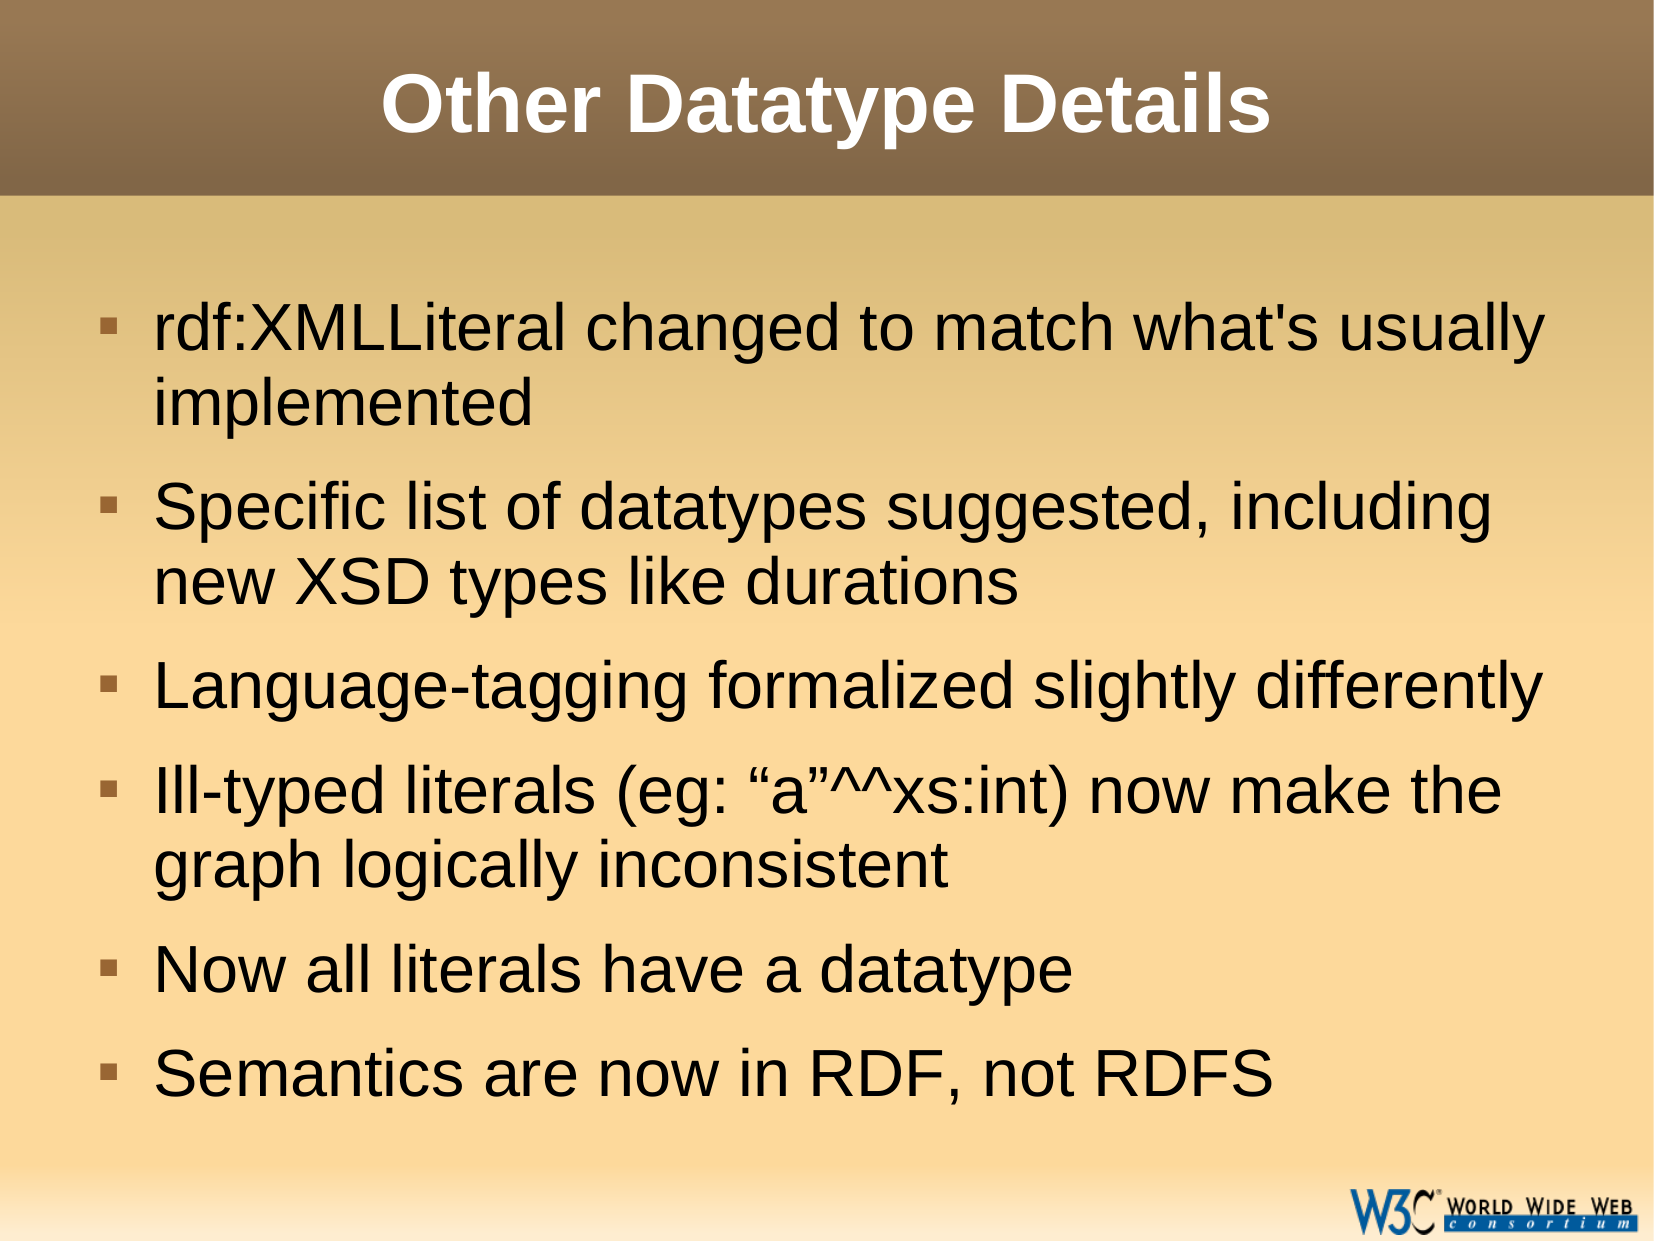

# Other Datatype Details
rdf:XMLLiteral changed to match what's usually implemented
Specific list of datatypes suggested, including new XSD types like durations
Language-tagging formalized slightly differently
Ill-typed literals (eg: “a”^^xs:int) now make the graph logically inconsistent
Now all literals have a datatype
Semantics are now in RDF, not RDFS